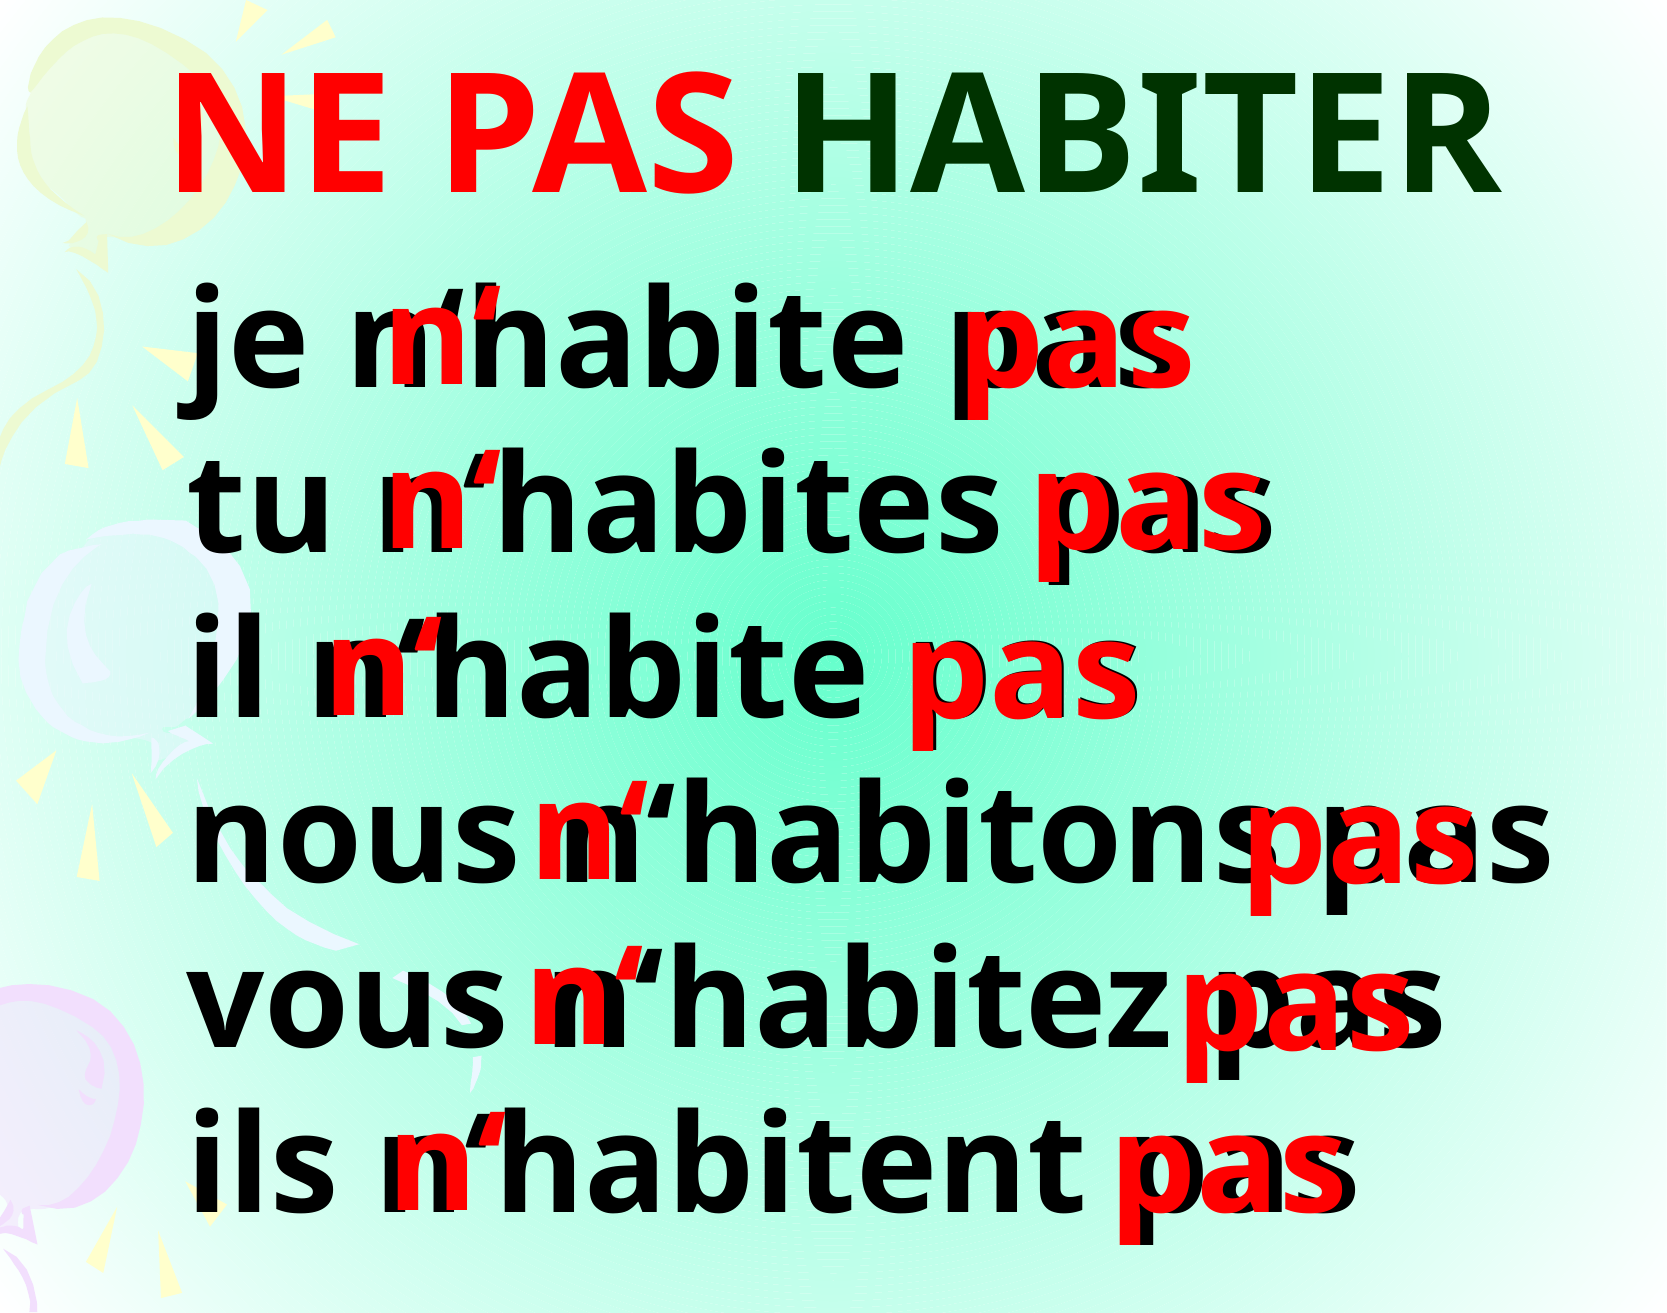

NE PAS HABITER
n‘
je n‘habite pas
tu n‘habites pas
il n‘habite pas
nous n‘habitons pas
vous n‘habitez pas
ils n‘habitent pas
pas
n‘
pas
n‘
pas
n‘
pas
n‘
pas
n‘
pas